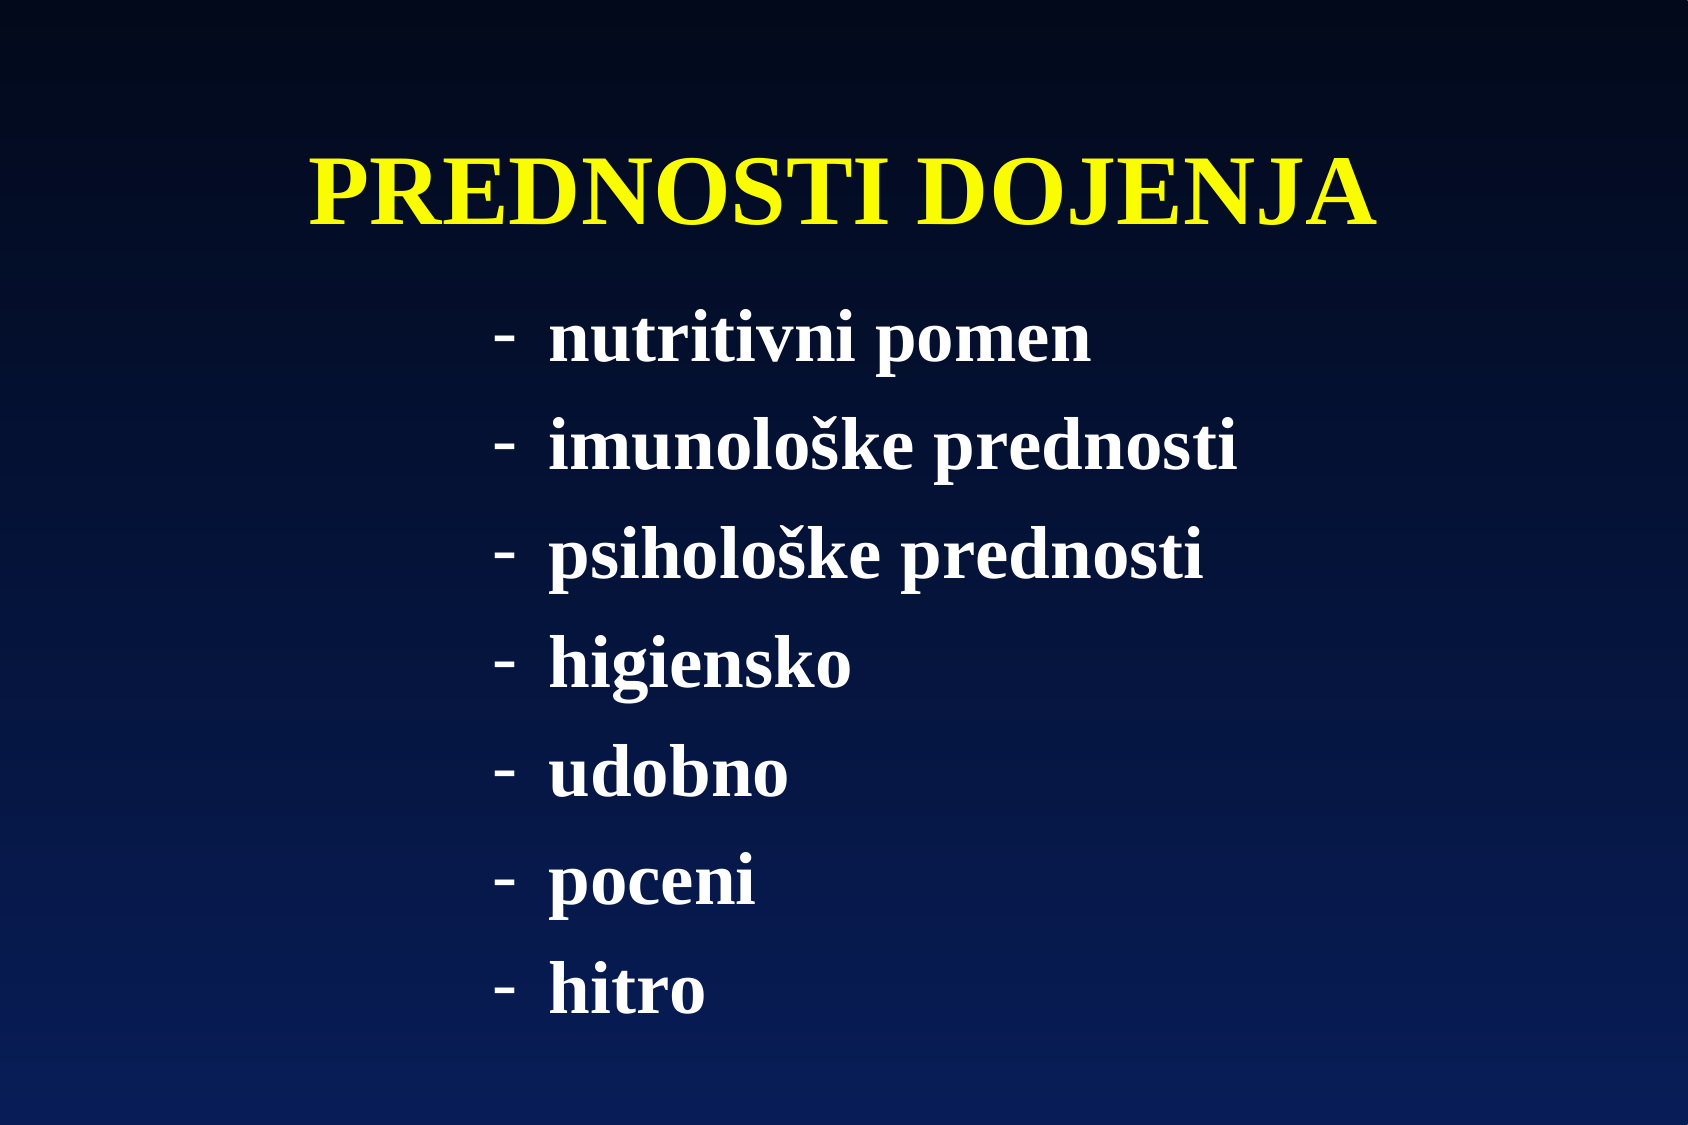

# PREDNOSTI DOJENJA
nutritivni pomen
imunološke prednosti
psihološke prednosti
higiensko
udobno
poceni
hitro